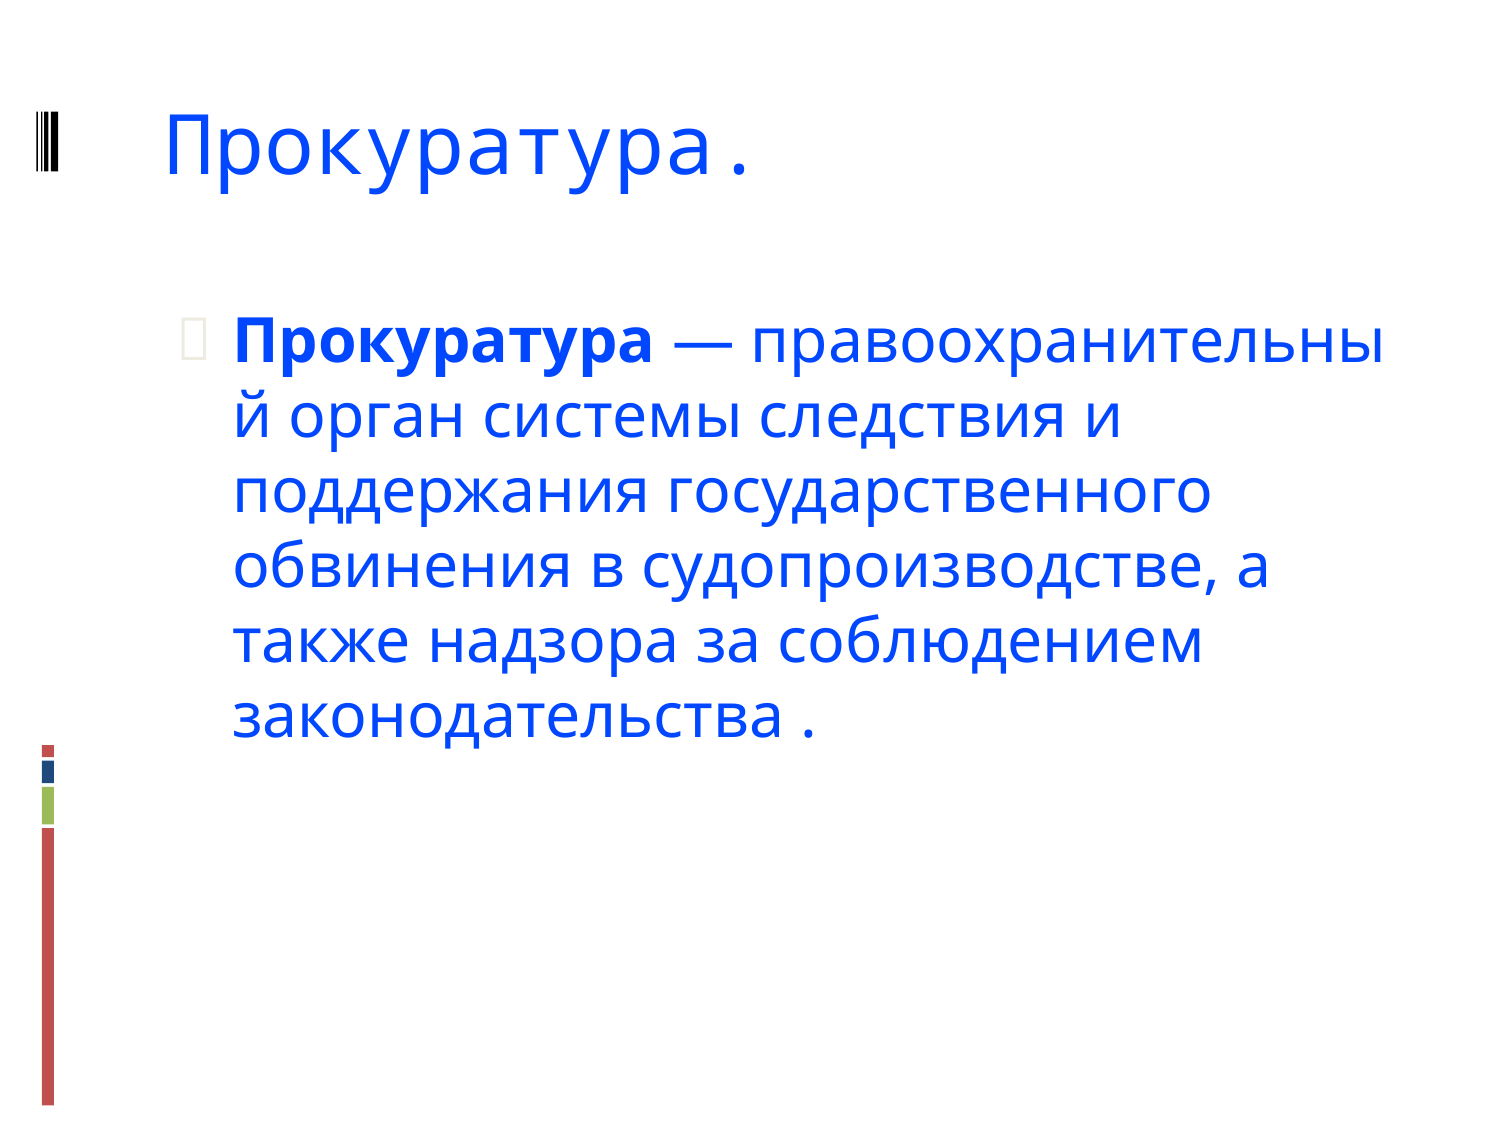

# Прокуратура.
Прокуратура — правоохранительный орган системы следствия и поддержания государственного обвинения в судопроизводстве, а также надзора за соблюдением законодательства .